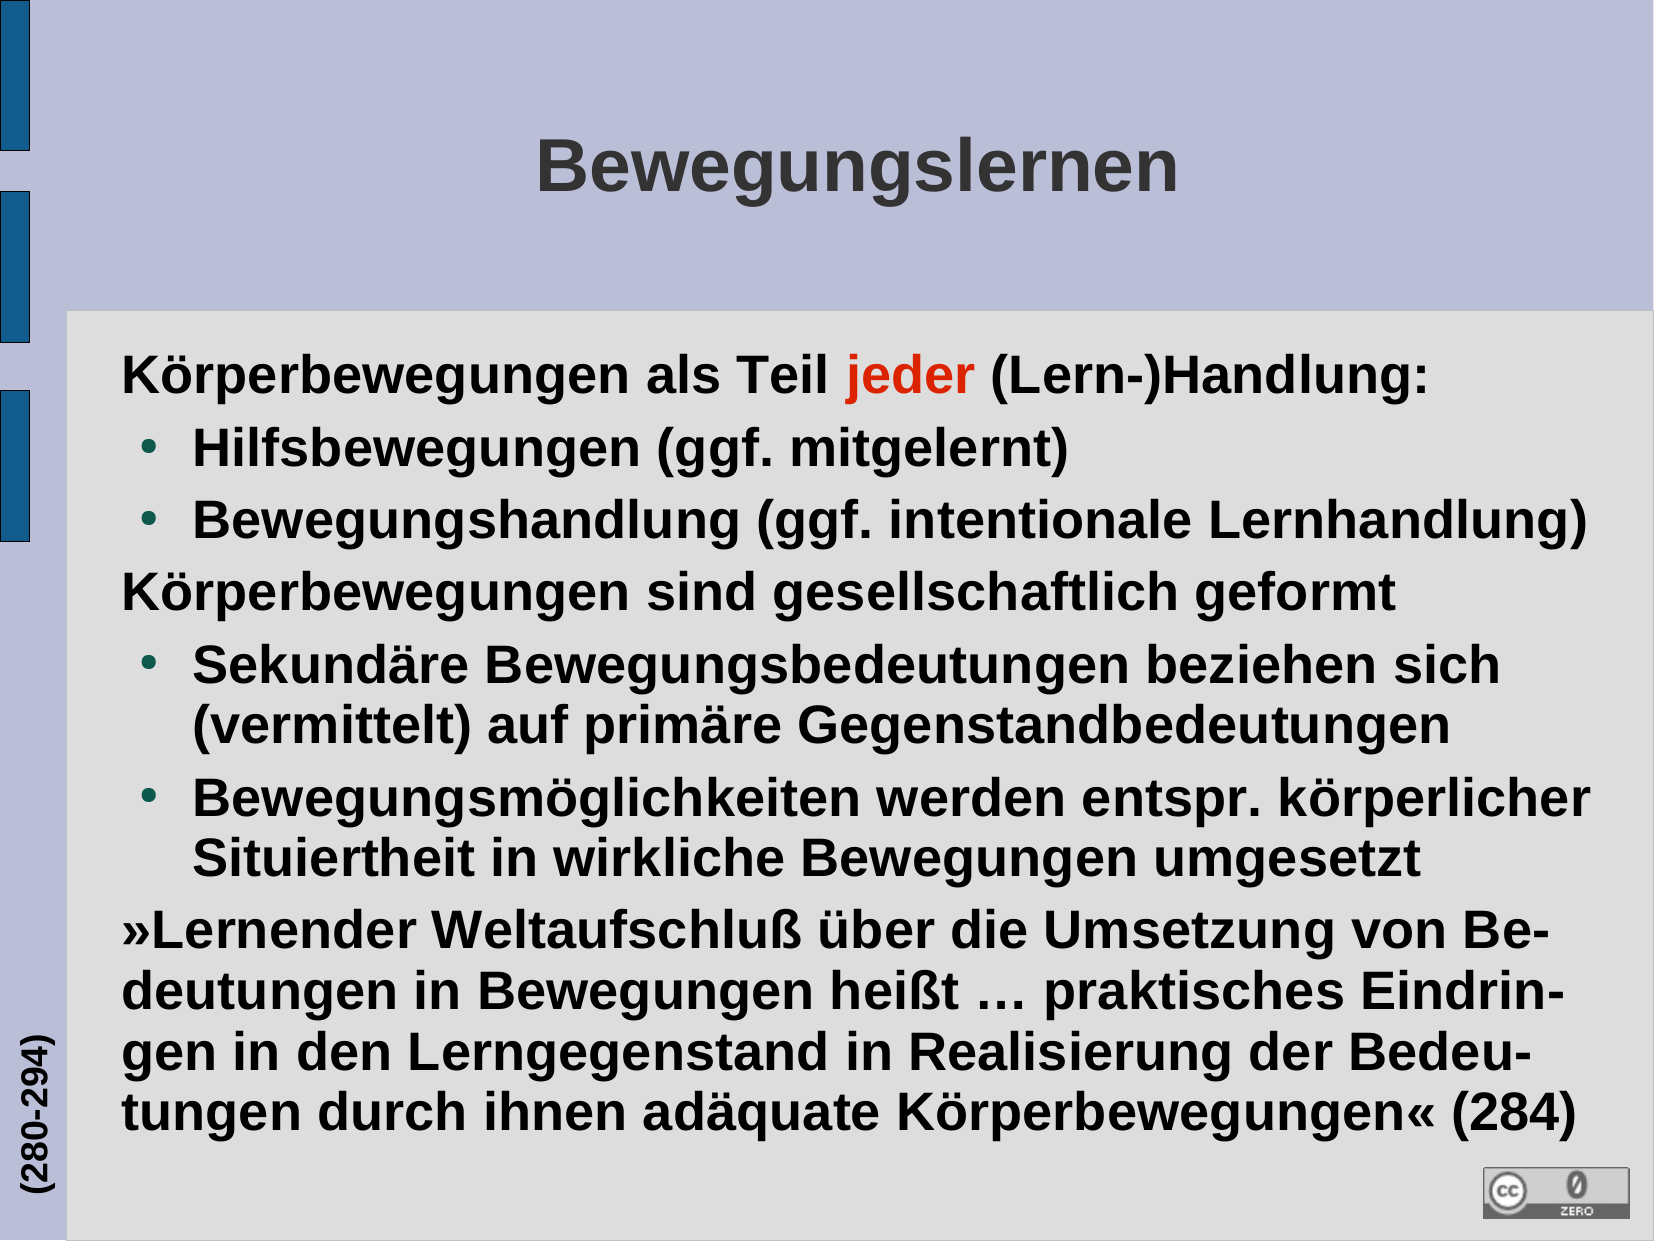

# Bewegungslernen
Körperbewegungen als Teil jeder (Lern-)Handlung:
Hilfsbewegungen (ggf. mitgelernt)
Bewegungshandlung (ggf. intentionale Lernhandlung)
Körperbewegungen sind gesellschaftlich geformt
Sekundäre Bewegungsbedeutungen beziehen sich (vermittelt) auf primäre Gegenstandbedeutungen
Bewegungsmöglichkeiten werden entspr. körperlicher Situiertheit in wirkliche Bewegungen umgesetzt
»Lernender Weltaufschluß über die Umsetzung von Be-deutungen in Bewegungen heißt … praktisches Eindrin-gen in den Lerngegenstand in Realisierung der Bedeu-tungen durch ihnen adäquate Körperbewegungen« (284)
(280-294)